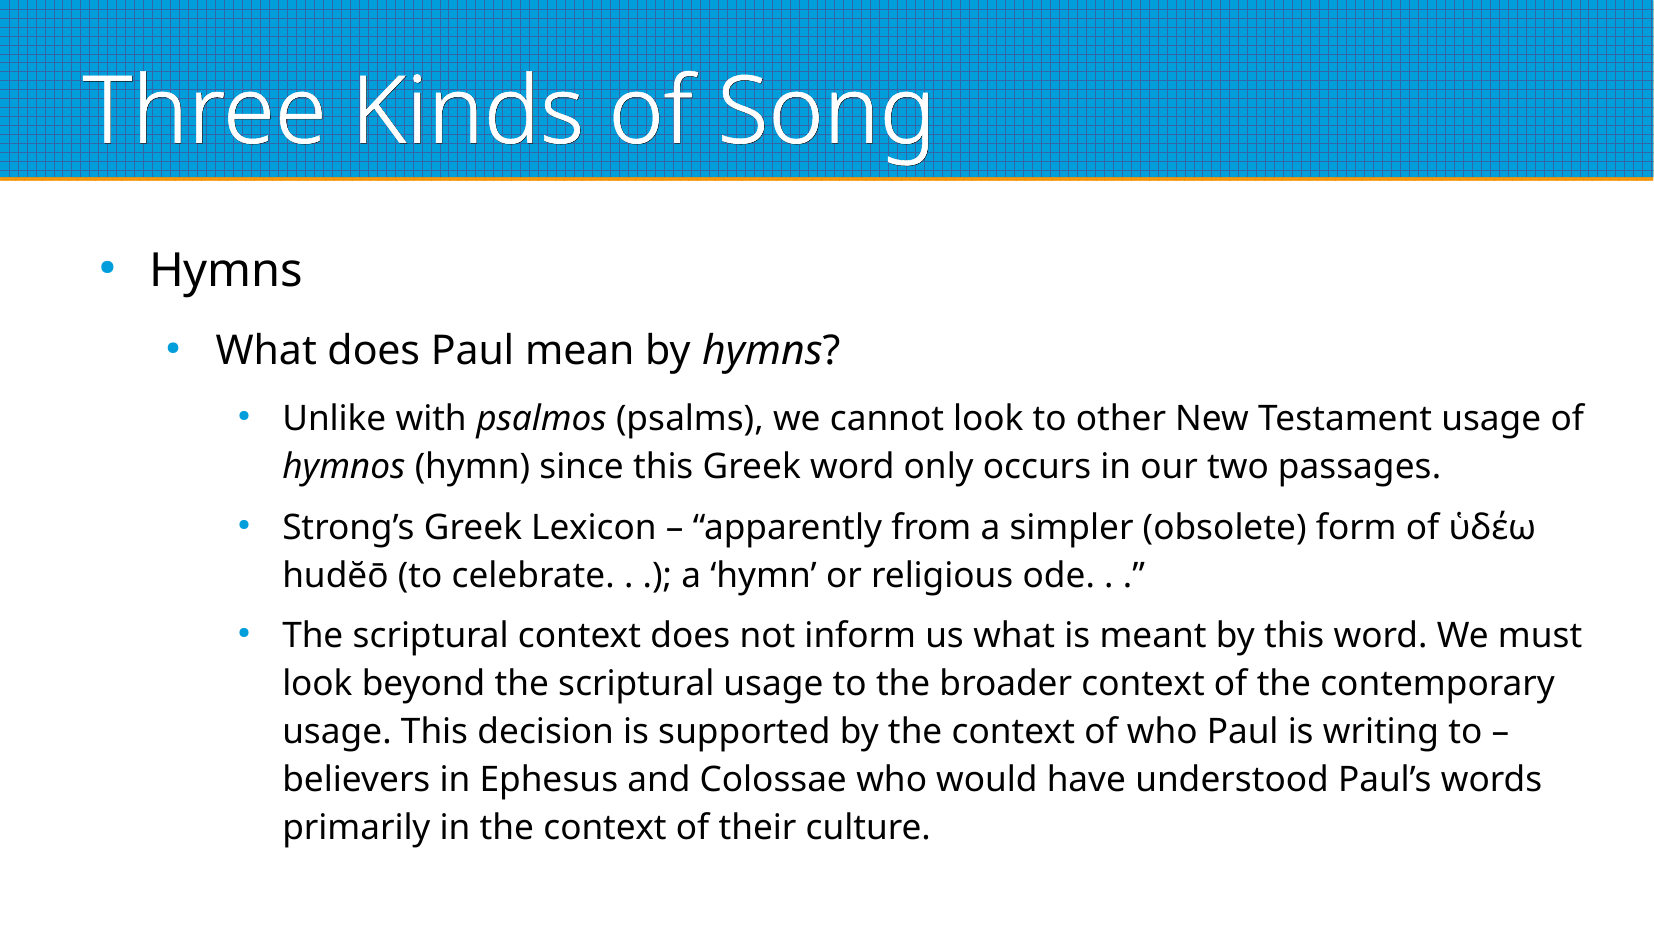

# Three Kinds of Song
Hymns
What does Paul mean by hymns?
Unlike with psalmos (psalms), we cannot look to other New Testament usage of hymnos (hymn) since this Greek word only occurs in our two passages.
Strong’s Greek Lexicon – “apparently from a simpler (obsolete) form of ὑδέω hudĕō (to celebrate. . .); a ‘hymn’ or religious ode. . .”
The scriptural context does not inform us what is meant by this word. We must look beyond the scriptural usage to the broader context of the contemporary usage. This decision is supported by the context of who Paul is writing to – believers in Ephesus and Colossae who would have understood Paul’s words primarily in the context of their culture.